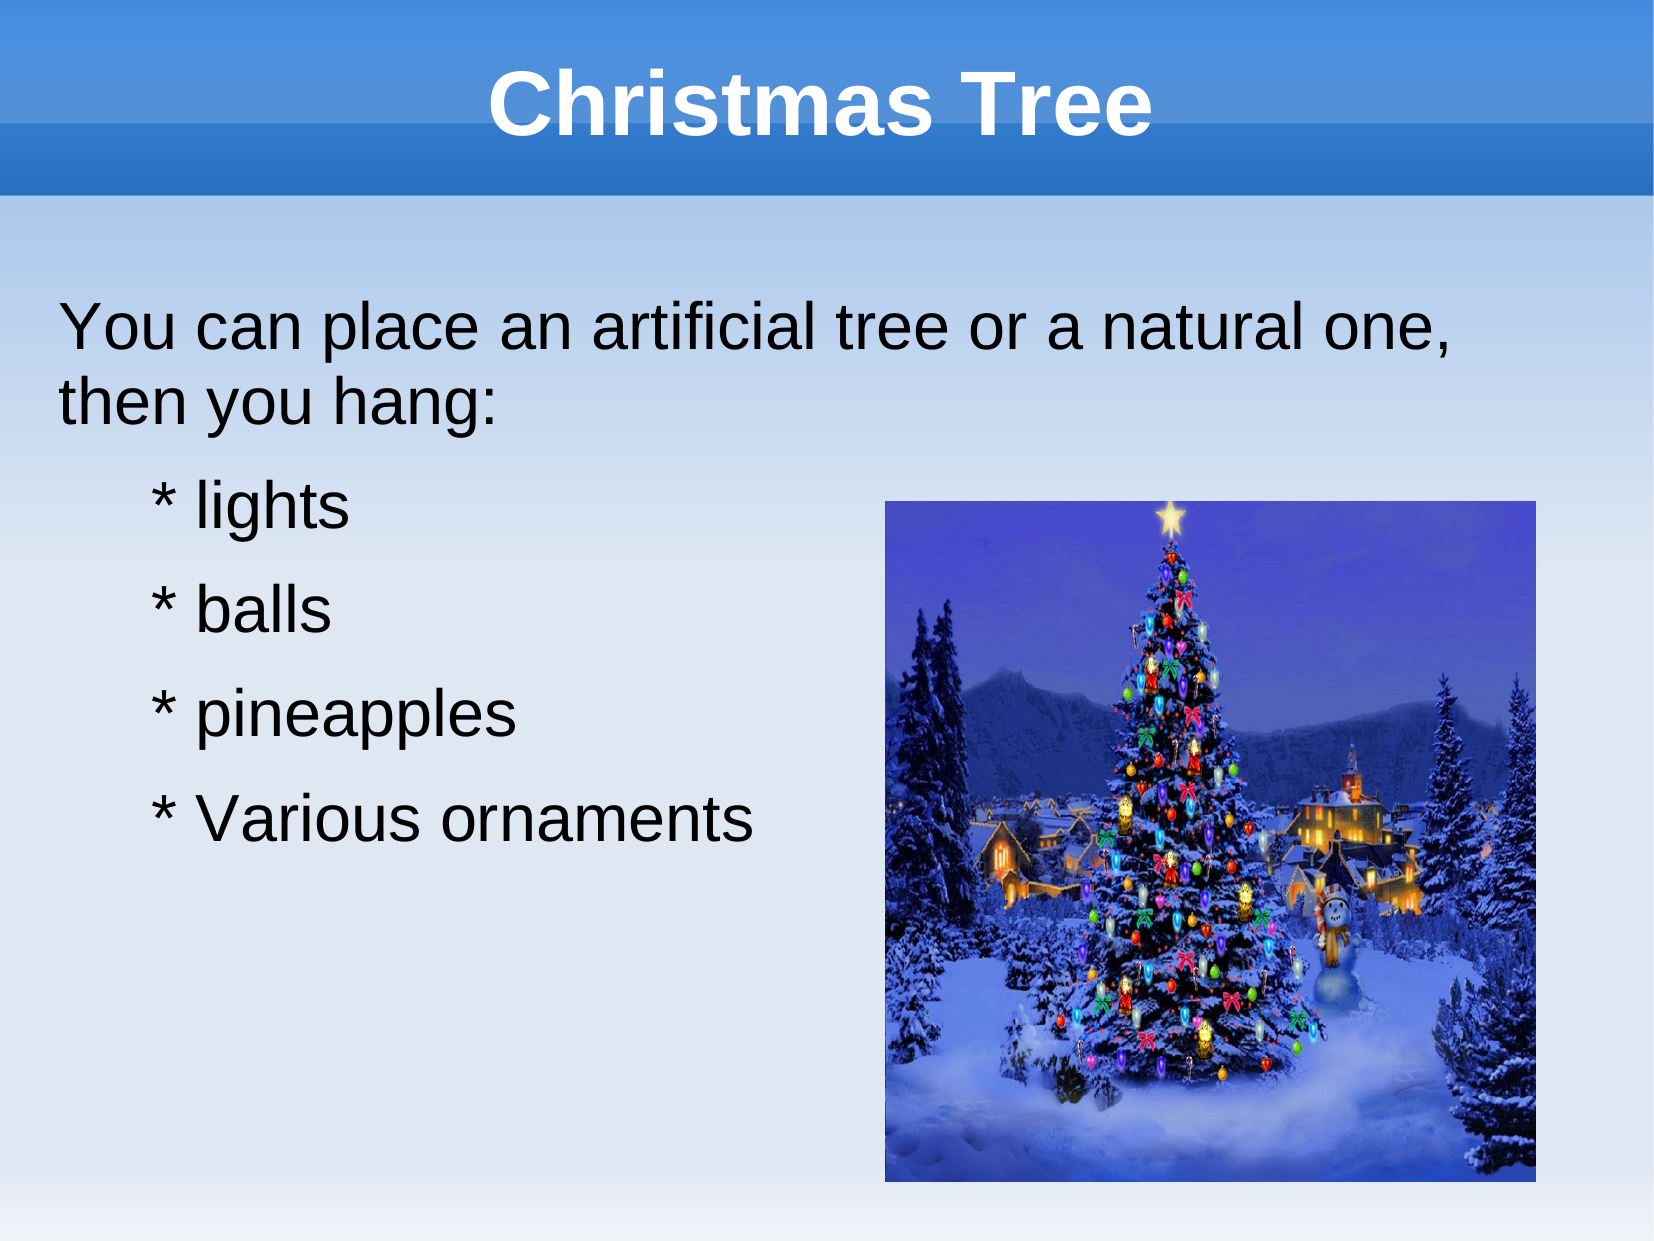

# Christmas Tree
You can place an artificial tree or a natural one, then you hang:
 * lights
 * balls
 * pineapples
 * Various ornaments